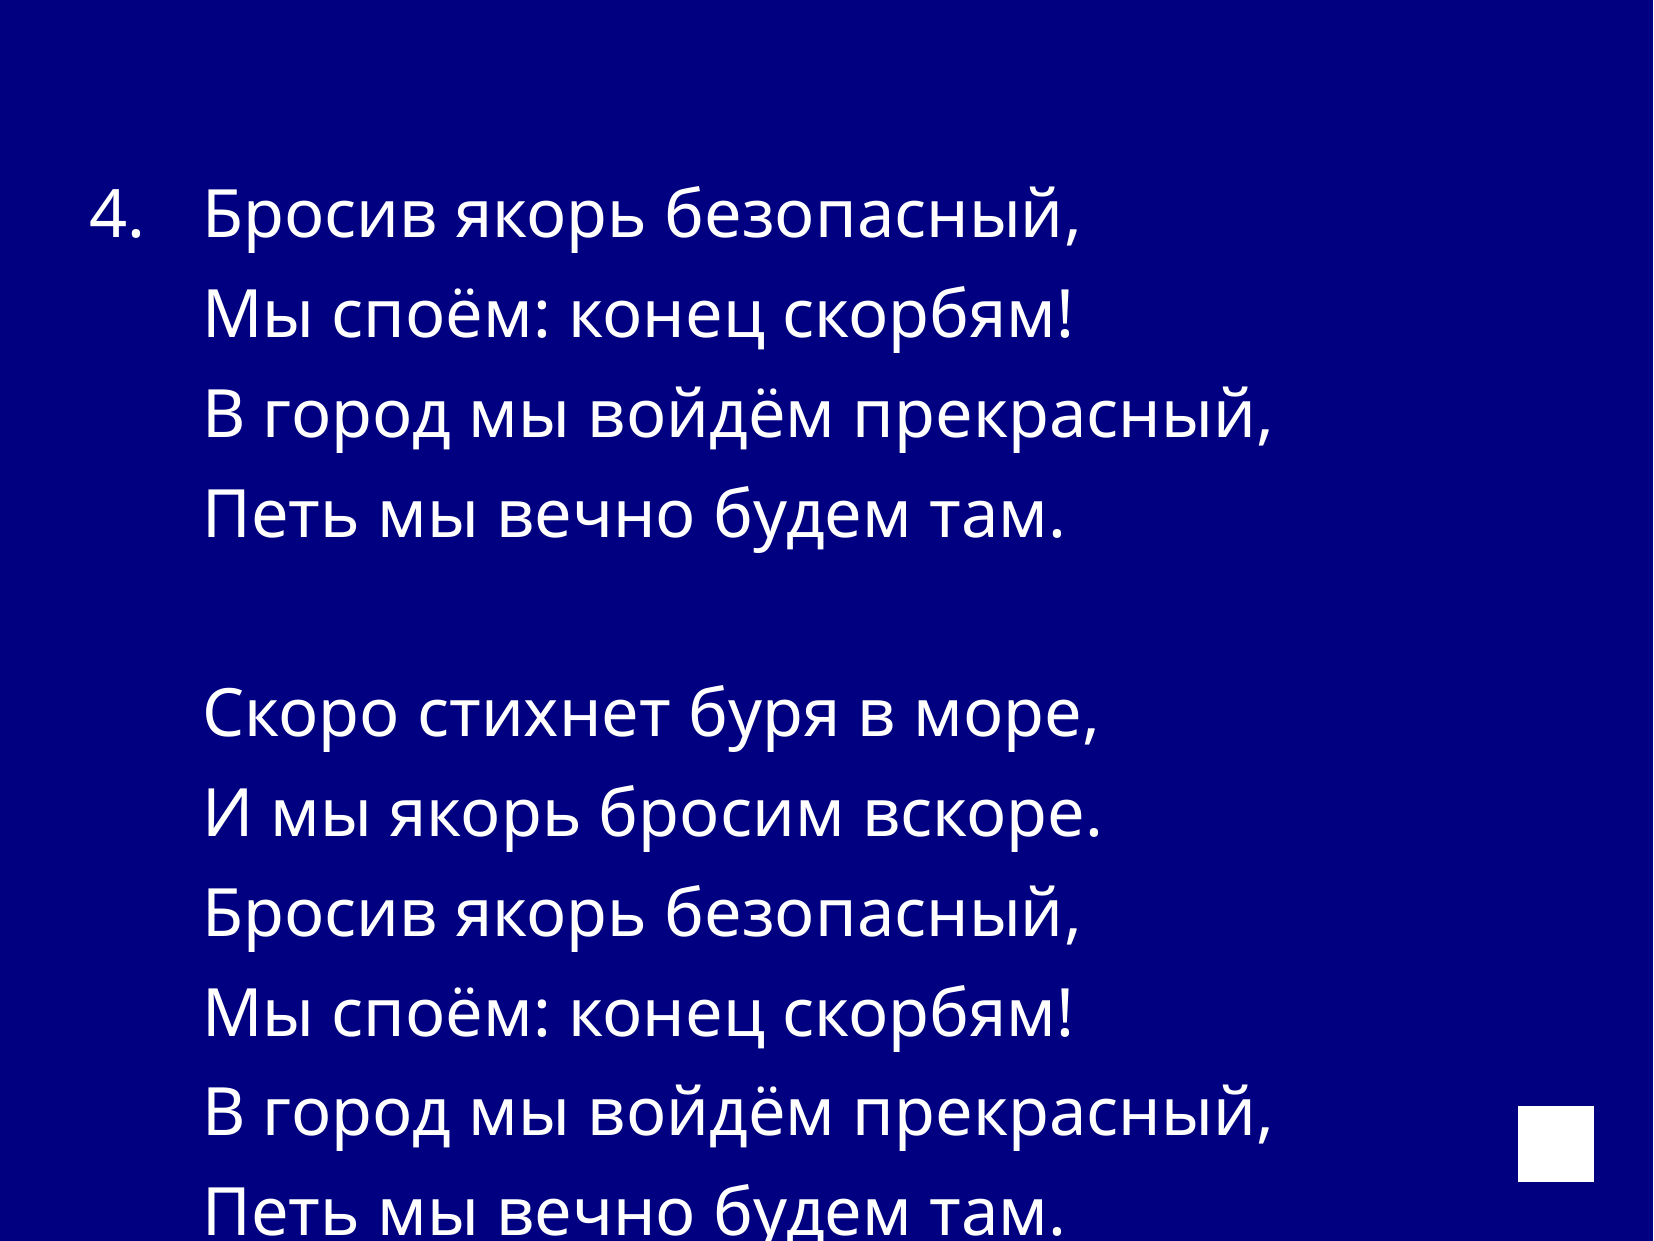

4.	Бросив якорь безопасный,
	Мы споём: конец скорбям!
	В город мы войдём прекрасный,
	Петь мы вечно будем там.
	Скоро стихнет буря в море,
	И мы якорь бросим вскоре.
	Бросив якорь безопасный,
	Мы споём: конец скорбям!
	В город мы войдём прекрасный,
	Петь мы вечно будем там.